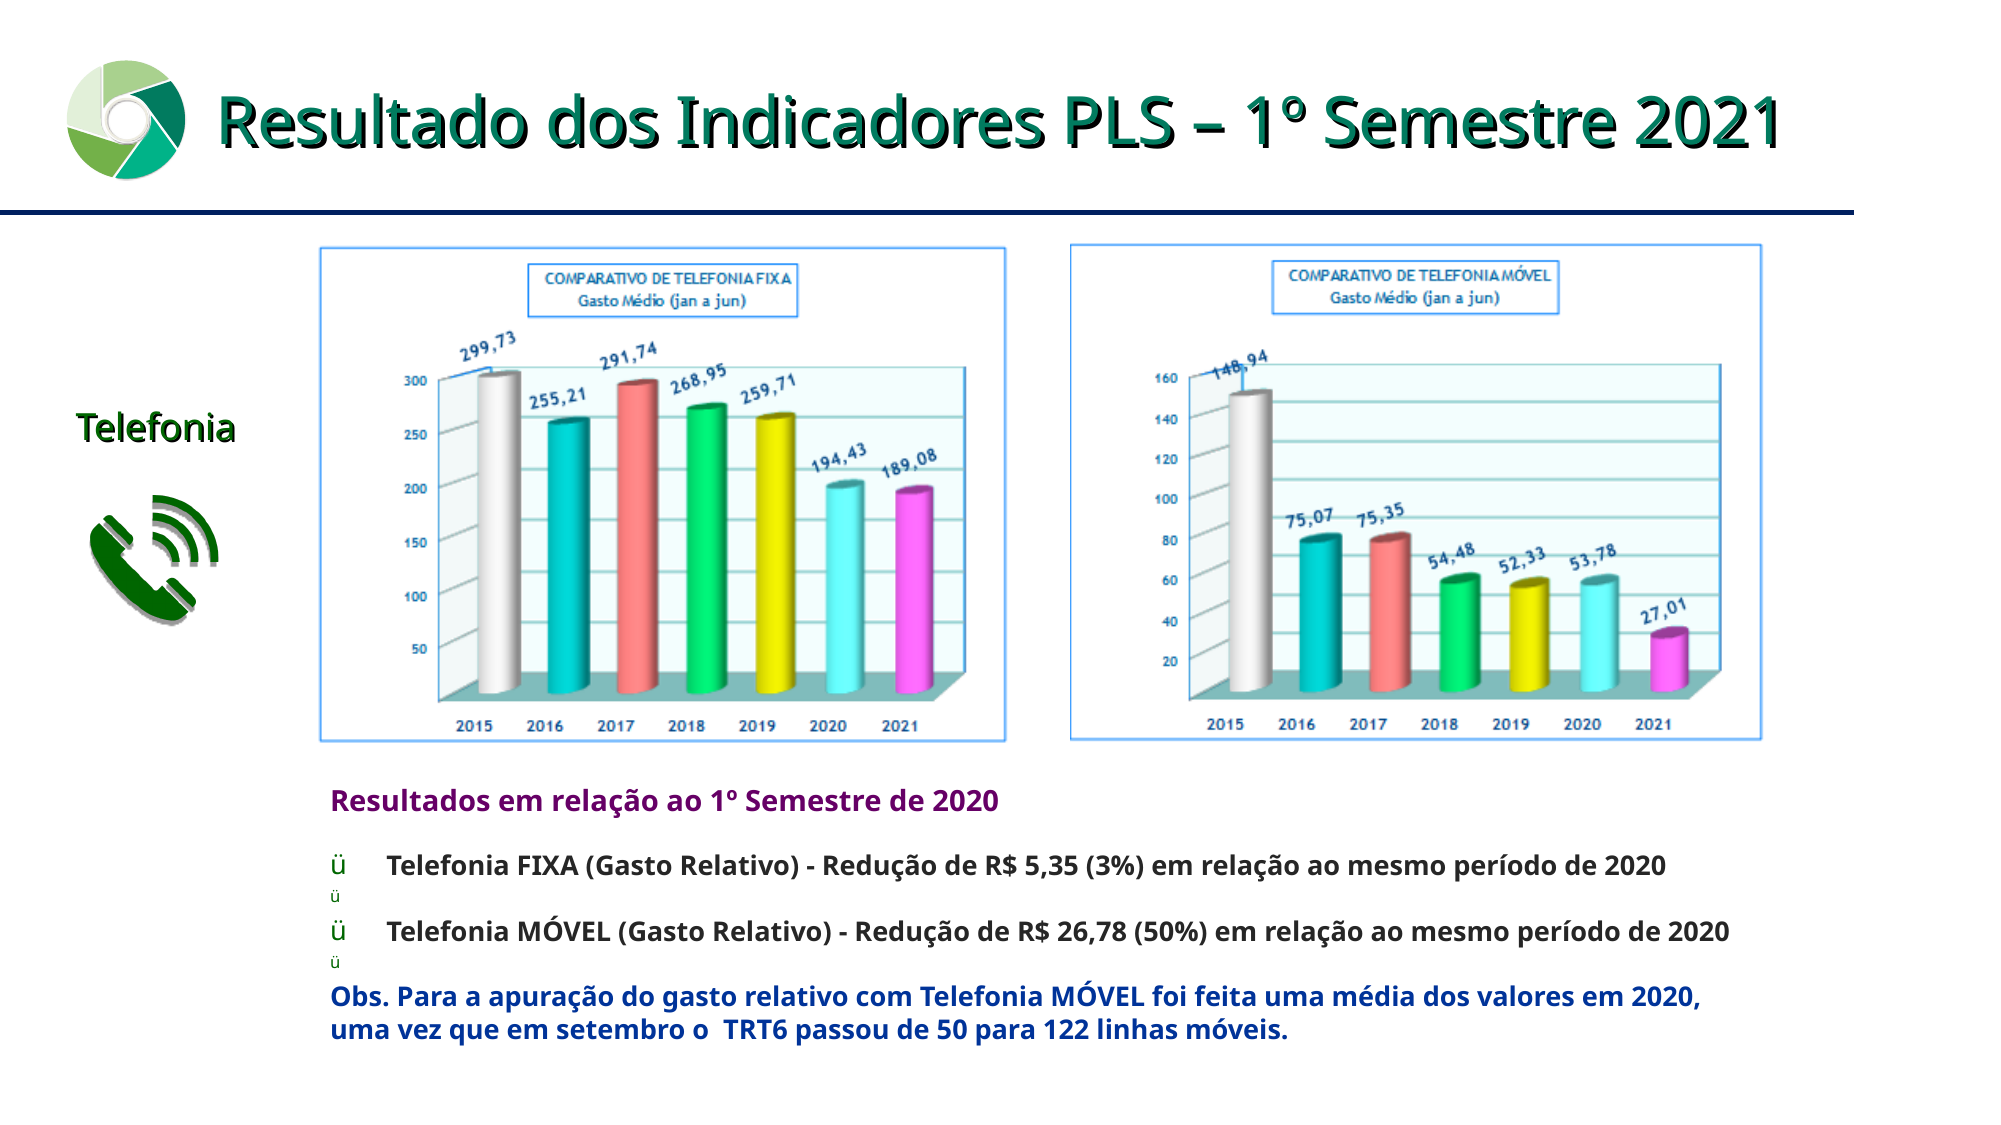

Resultado dos Indicadores PLS – 1º Semestre 2021
Telefonia
Resultados em relação ao 1º Semestre de 2020
Telefonia FIXA (Gasto Relativo) - Redução de R$ 5,35 (3%) em relação ao mesmo período de 2020
Telefonia MÓVEL (Gasto Relativo) - Redução de R$ 26,78 (50%) em relação ao mesmo período de 2020
Obs. Para a apuração do gasto relativo com Telefonia MÓVEL foi feita uma média dos valores em 2020, uma vez que em setembro o TRT6 passou de 50 para 122 linhas móveis.